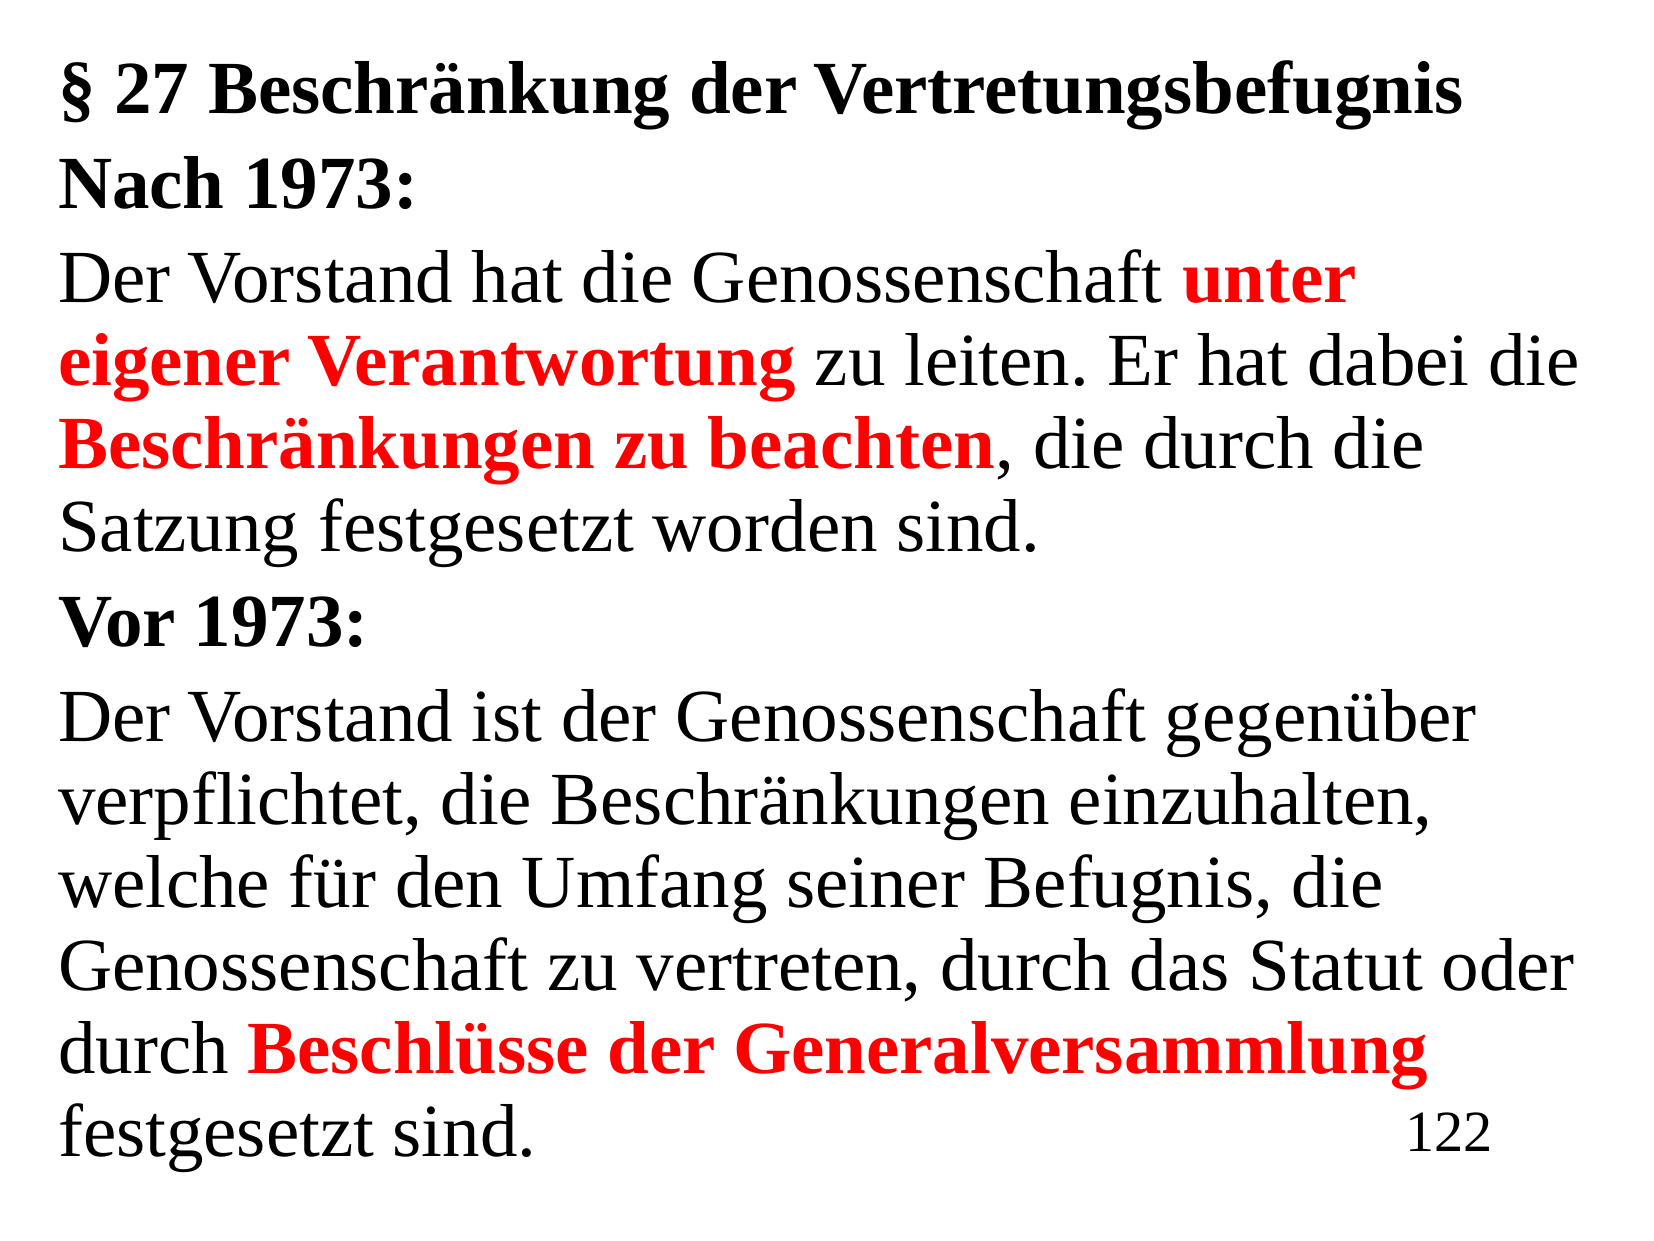

§ 27 Beschränkung der Vertretungsbefugnis
Nach 1973:
Der Vorstand hat die Genossenschaft unter eigener Verantwortung zu leiten. Er hat dabei die Beschränkungen zu beachten, die durch die Satzung festgesetzt worden sind.
Vor 1973:
Der Vorstand ist der Genossenschaft gegenüber verpflichtet, die Beschränkungen einzuhalten, welche für den Umfang seiner Befugnis, die Genossenschaft zu vertreten, durch das Statut oder durch Beschlüsse der Generalversammlung festgesetzt sind.